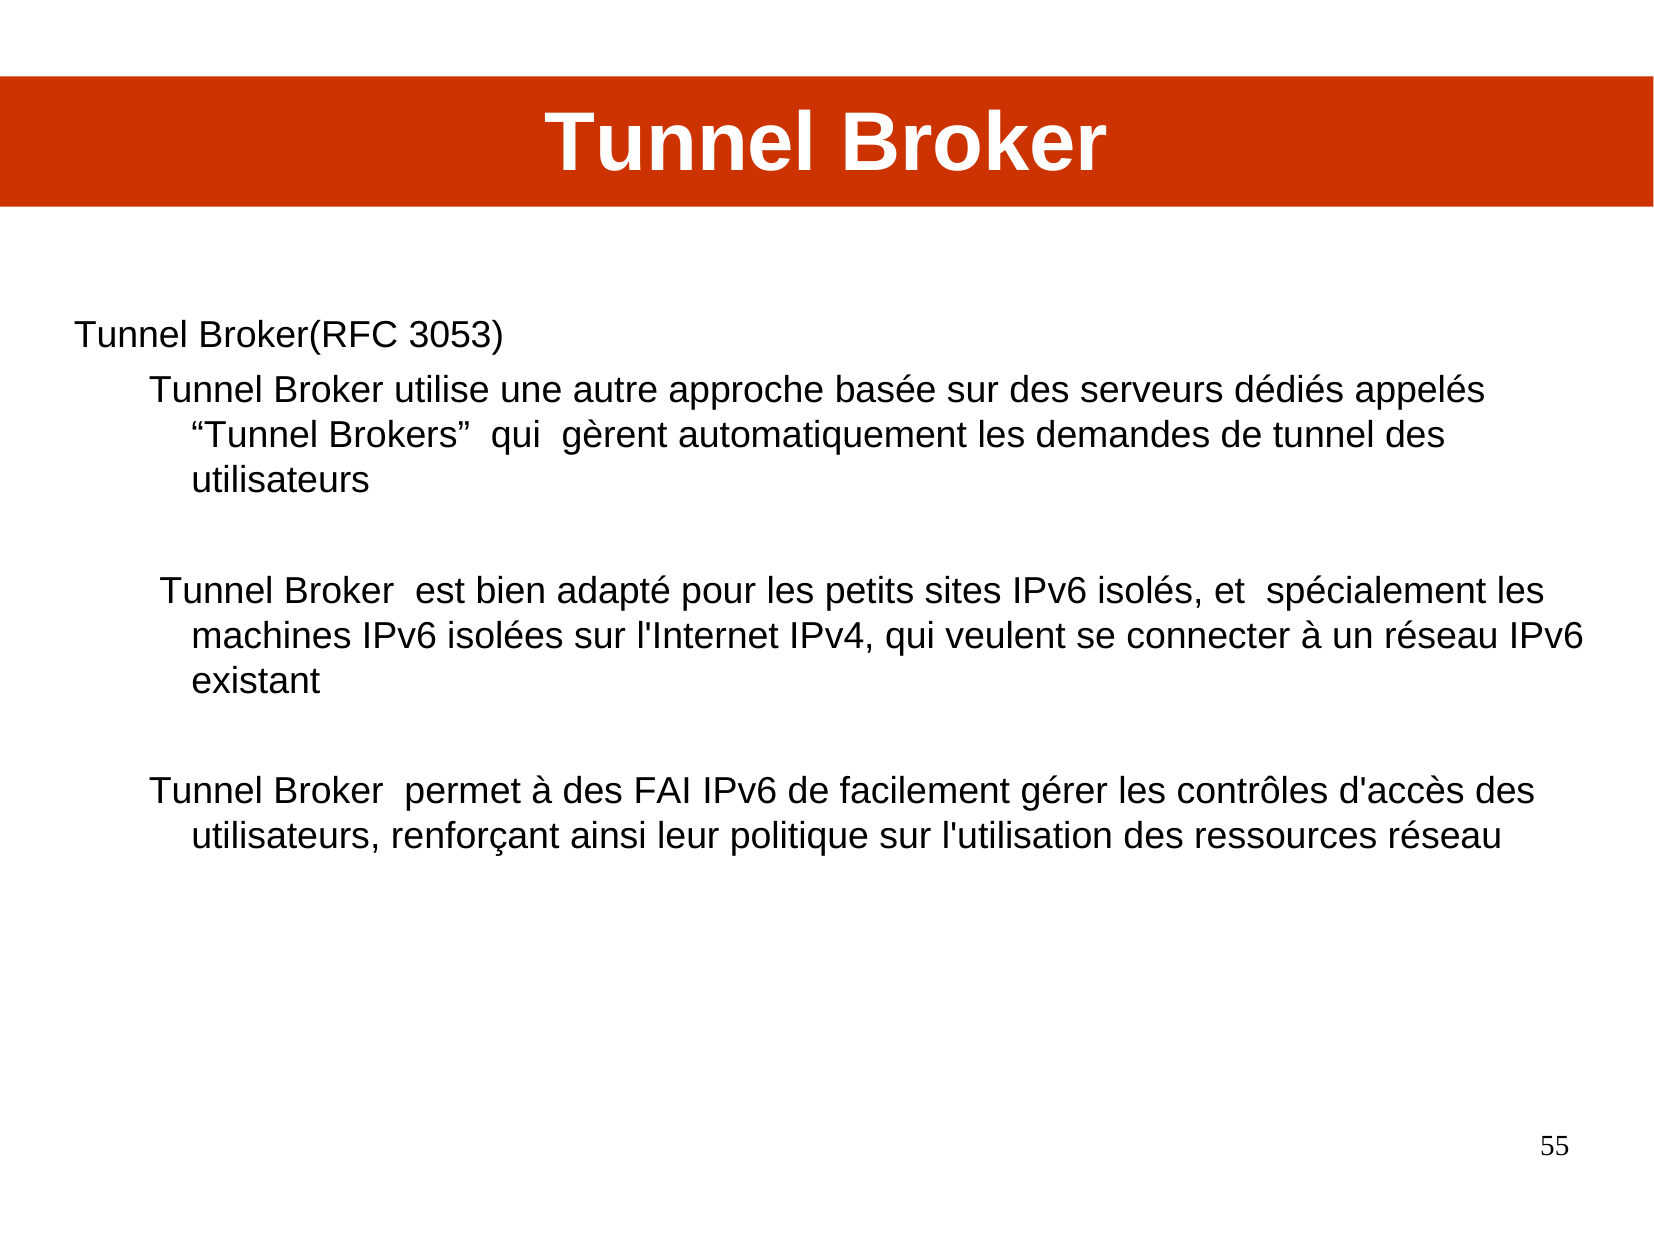

# Tunnel Broker
Tunnel Broker(RFC 3053)‏
Tunnel Broker utilise une autre approche basée sur des serveurs dédiés appelés “Tunnel Brokers” qui gèrent automatiquement les demandes de tunnel des utilisateurs
 Tunnel Broker est bien adapté pour les petits sites IPv6 isolés, et spécialement les machines IPv6 isolées sur l'Internet IPv4, qui veulent se connecter à un réseau IPv6 existant
Tunnel Broker permet à des FAI IPv6 de facilement gérer les contrôles d'accès des utilisateurs, renforçant ainsi leur politique sur l'utilisation des ressources réseau